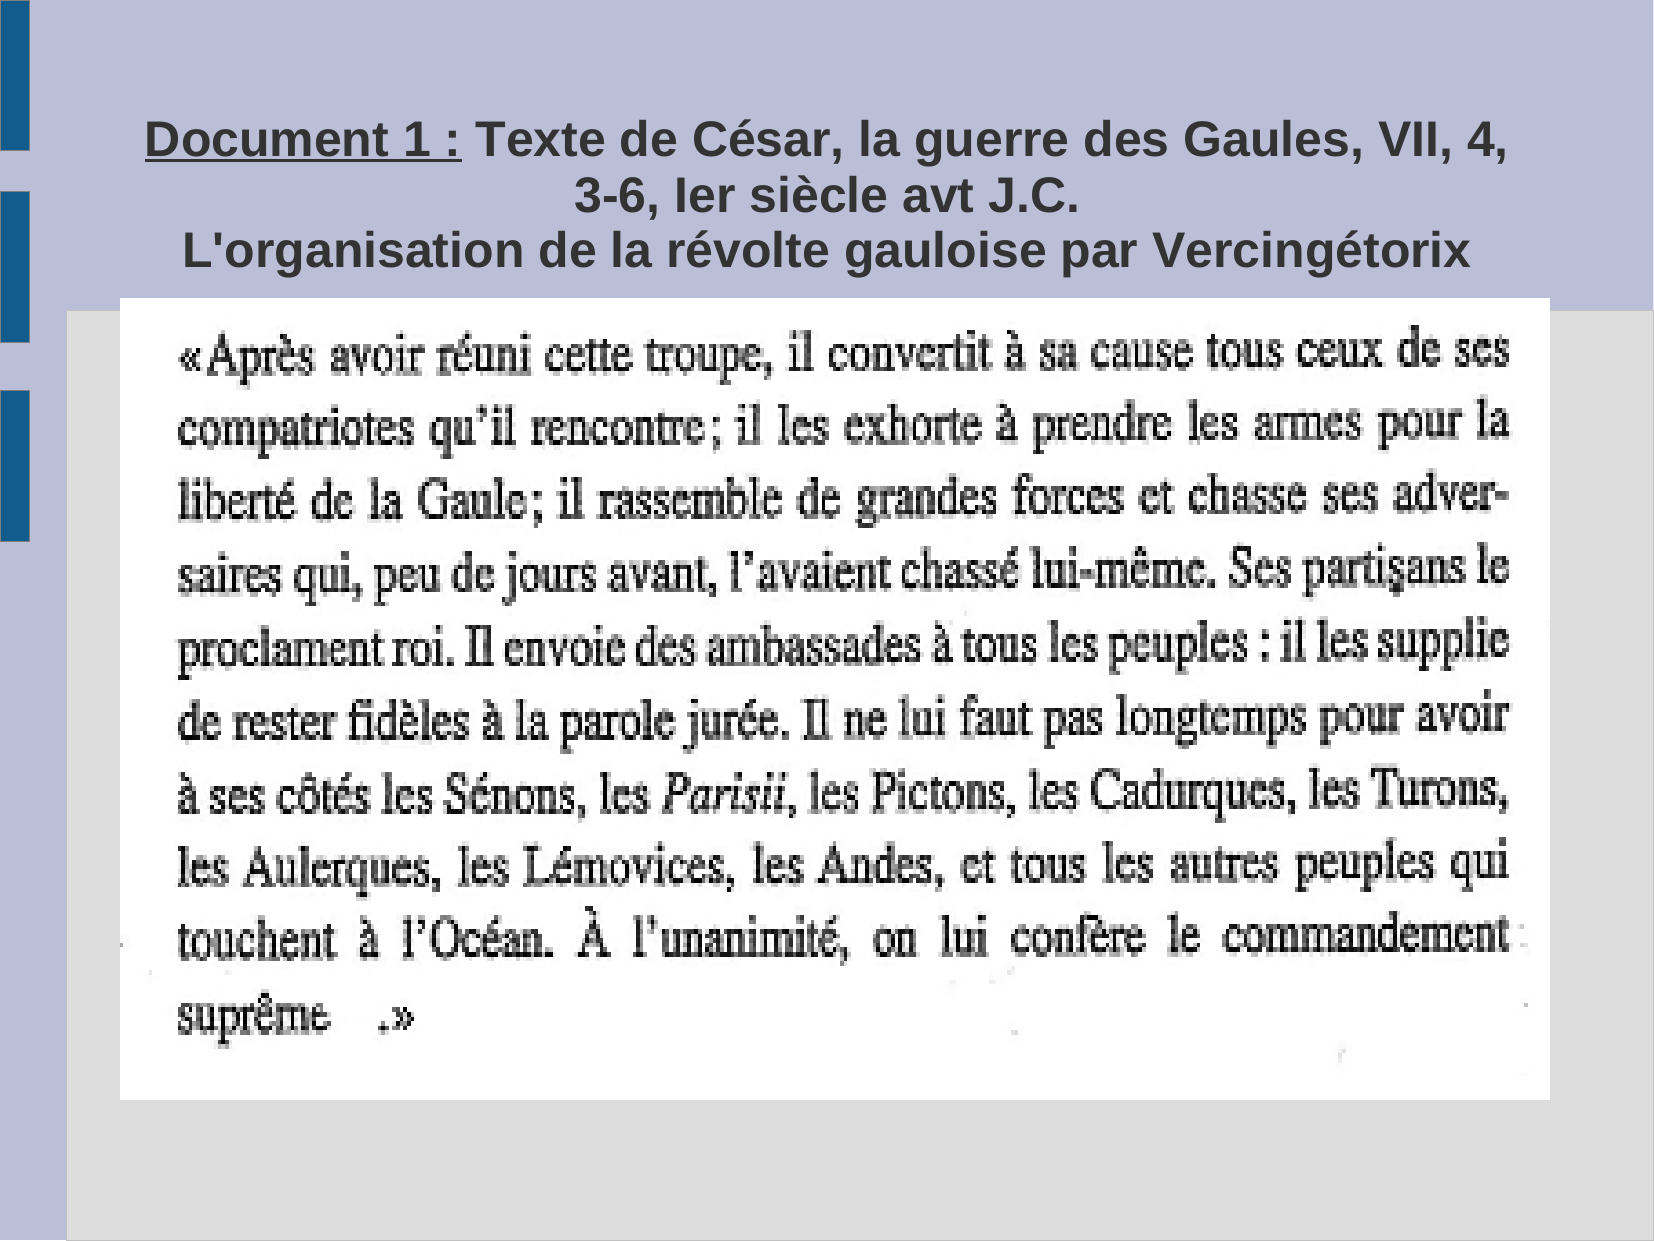

#
Document 1 : Texte de César, la guerre des Gaules, VII, 4, 3-6, Ier siècle avt J.C.
L'organisation de la révolte gauloise par Vercingétorix